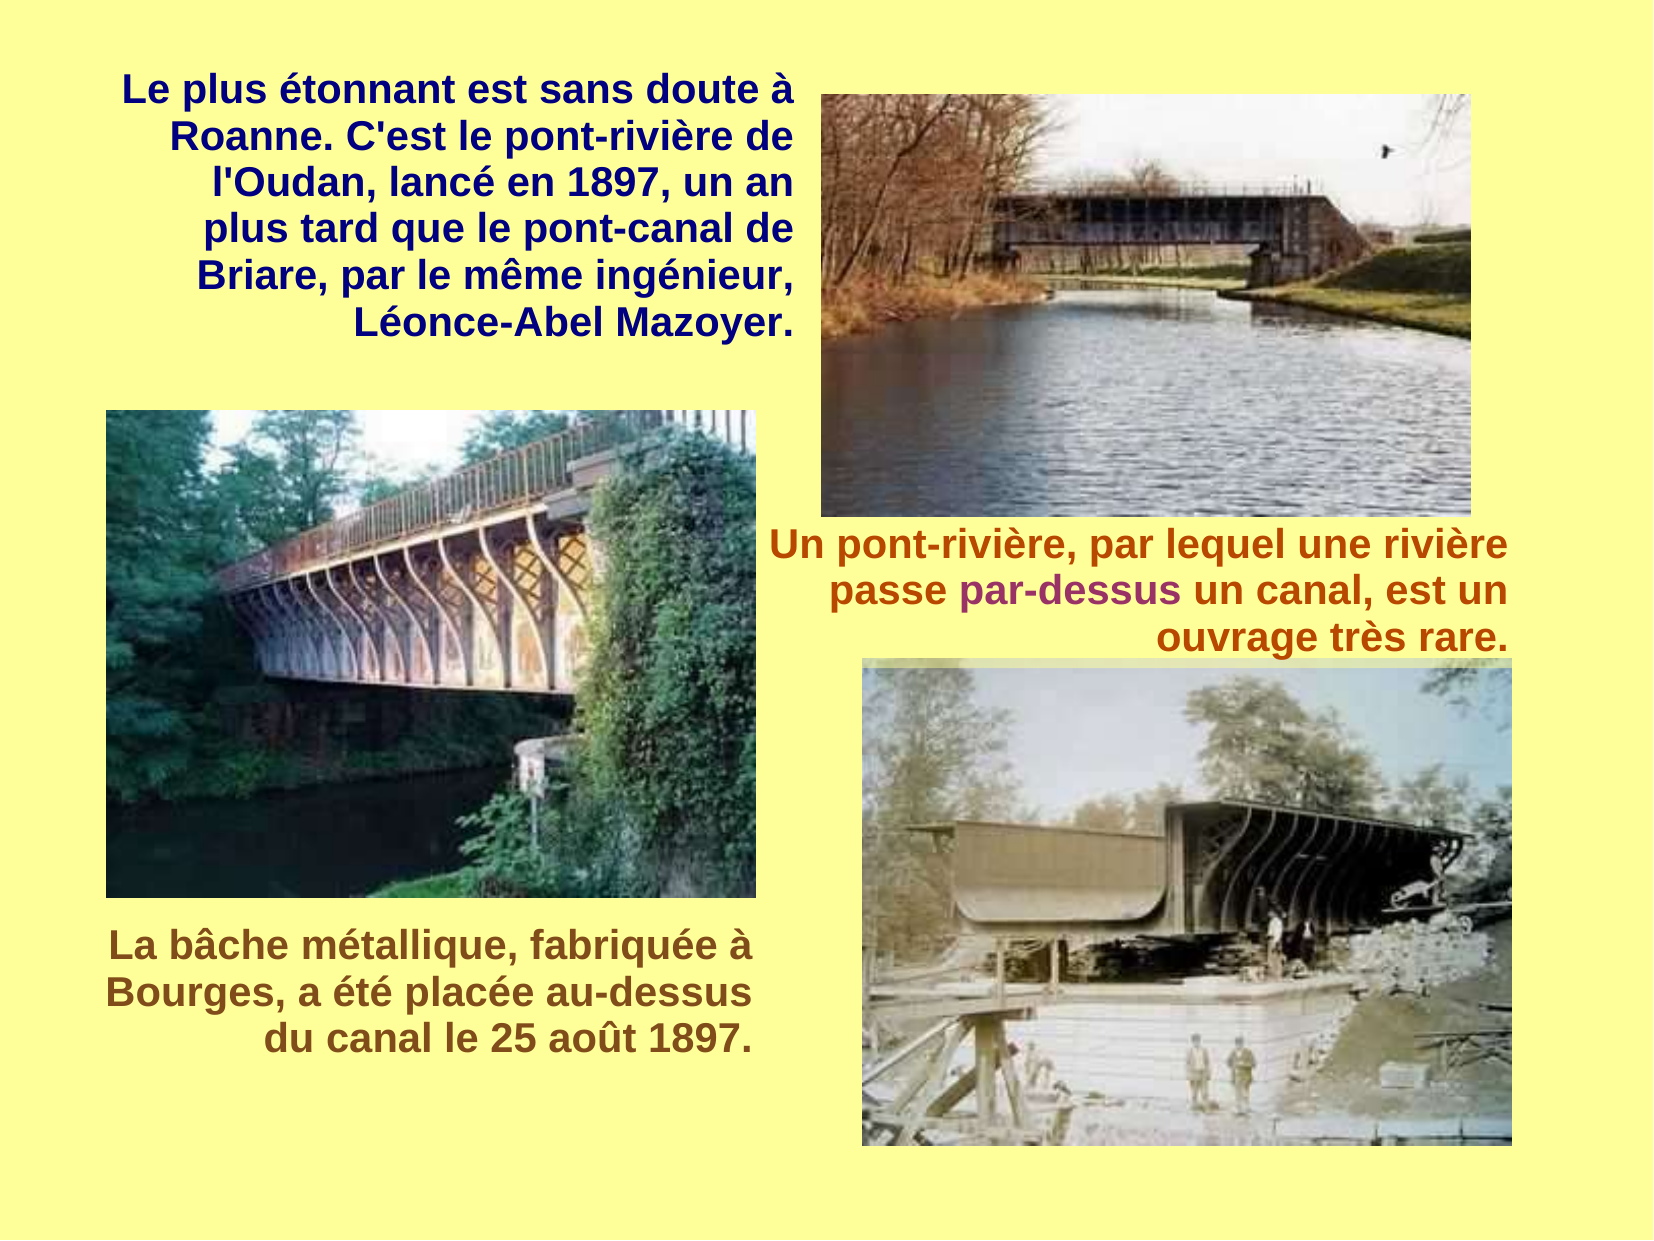

Le plus étonnant est sans doute à Roanne. C'est le pont-rivière de l'Oudan, lancé en 1897, un an plus tard que le pont-canal de Briare, par le même ingénieur, Léonce-Abel Mazoyer.
Un pont-rivière, par lequel une rivière passe par-dessus un canal, est un ouvrage très rare.
La bâche métallique, fabriquée à Bourges, a été placée au-dessus du canal le 25 août 1897.